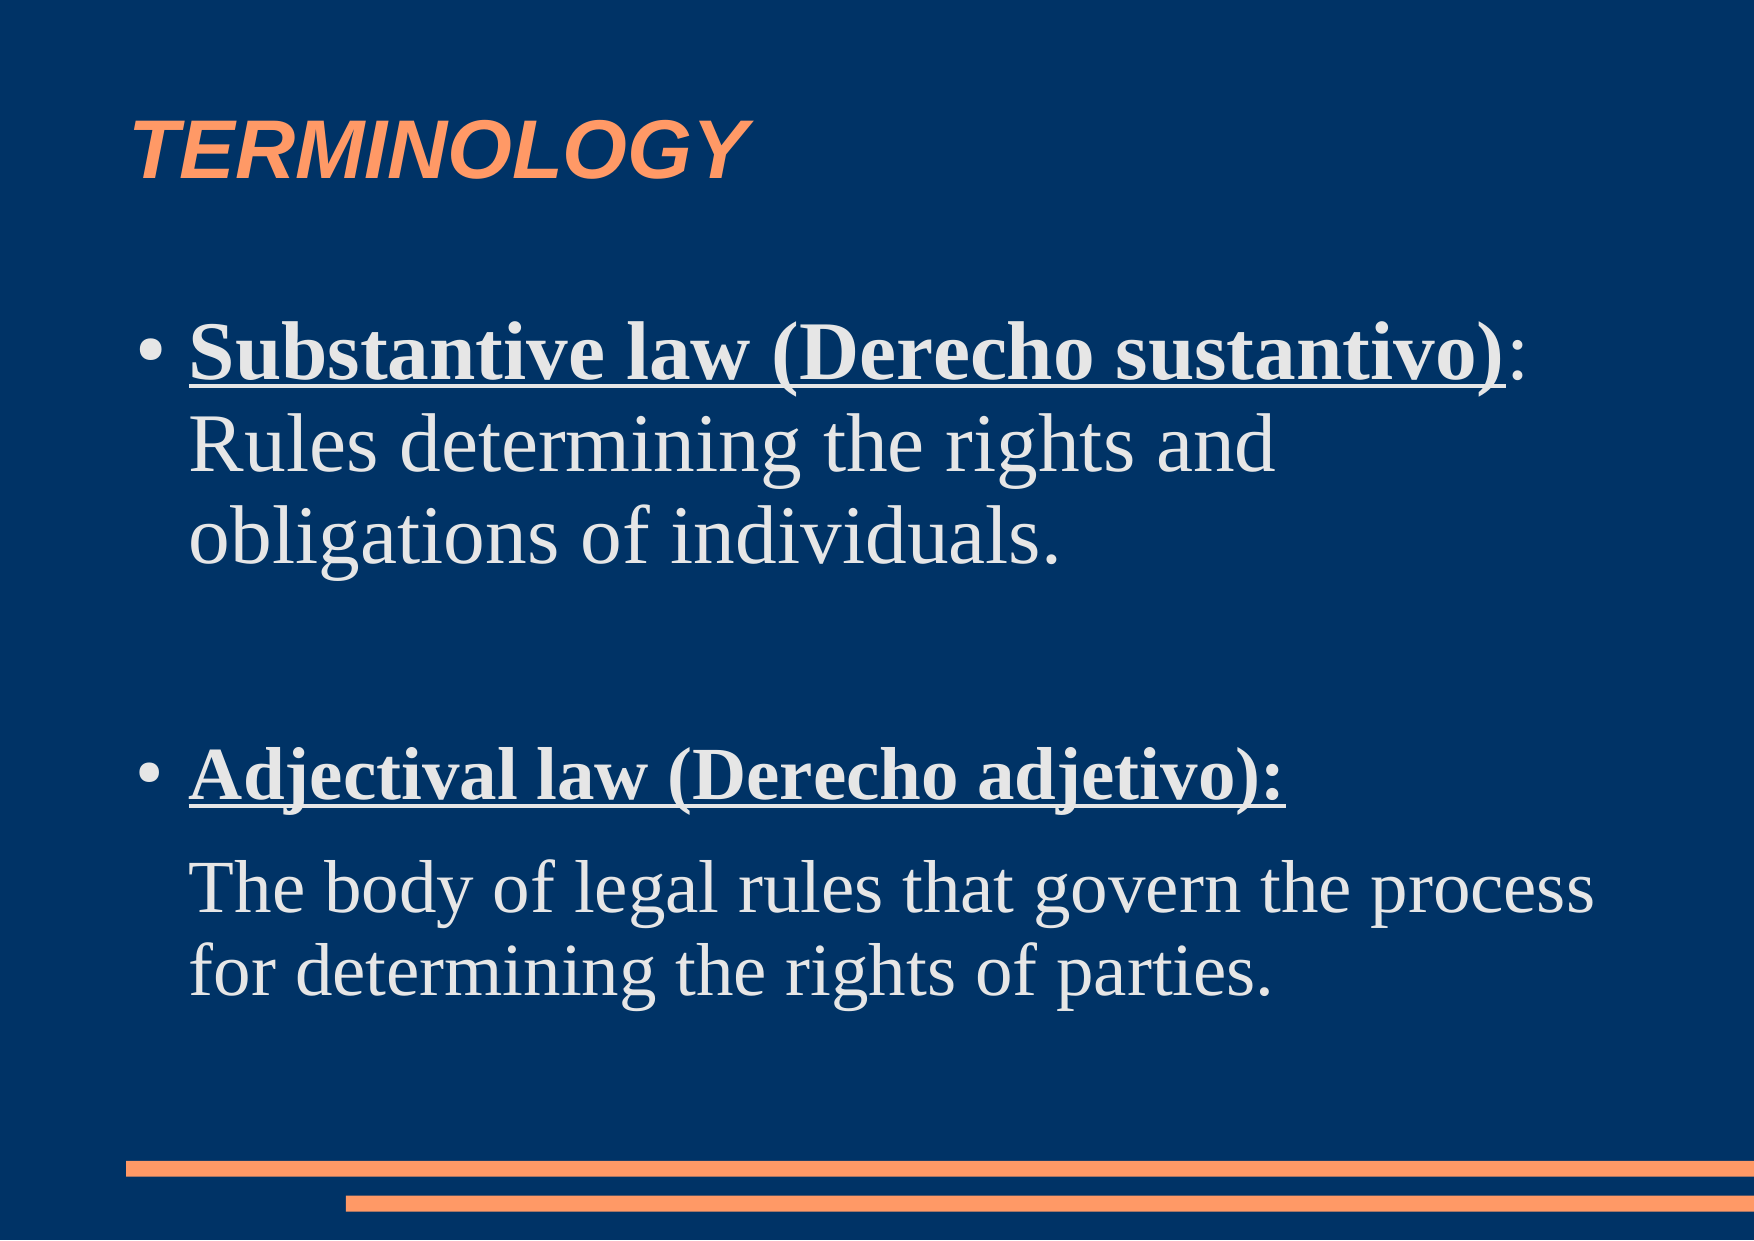

# TERMINOLOGY
Substantive law (Derecho sustantivo): Rules determining the rights and obligations of individuals.
Adjectival law (Derecho adjetivo):
The body of legal rules that govern the process for determining the rights of parties.